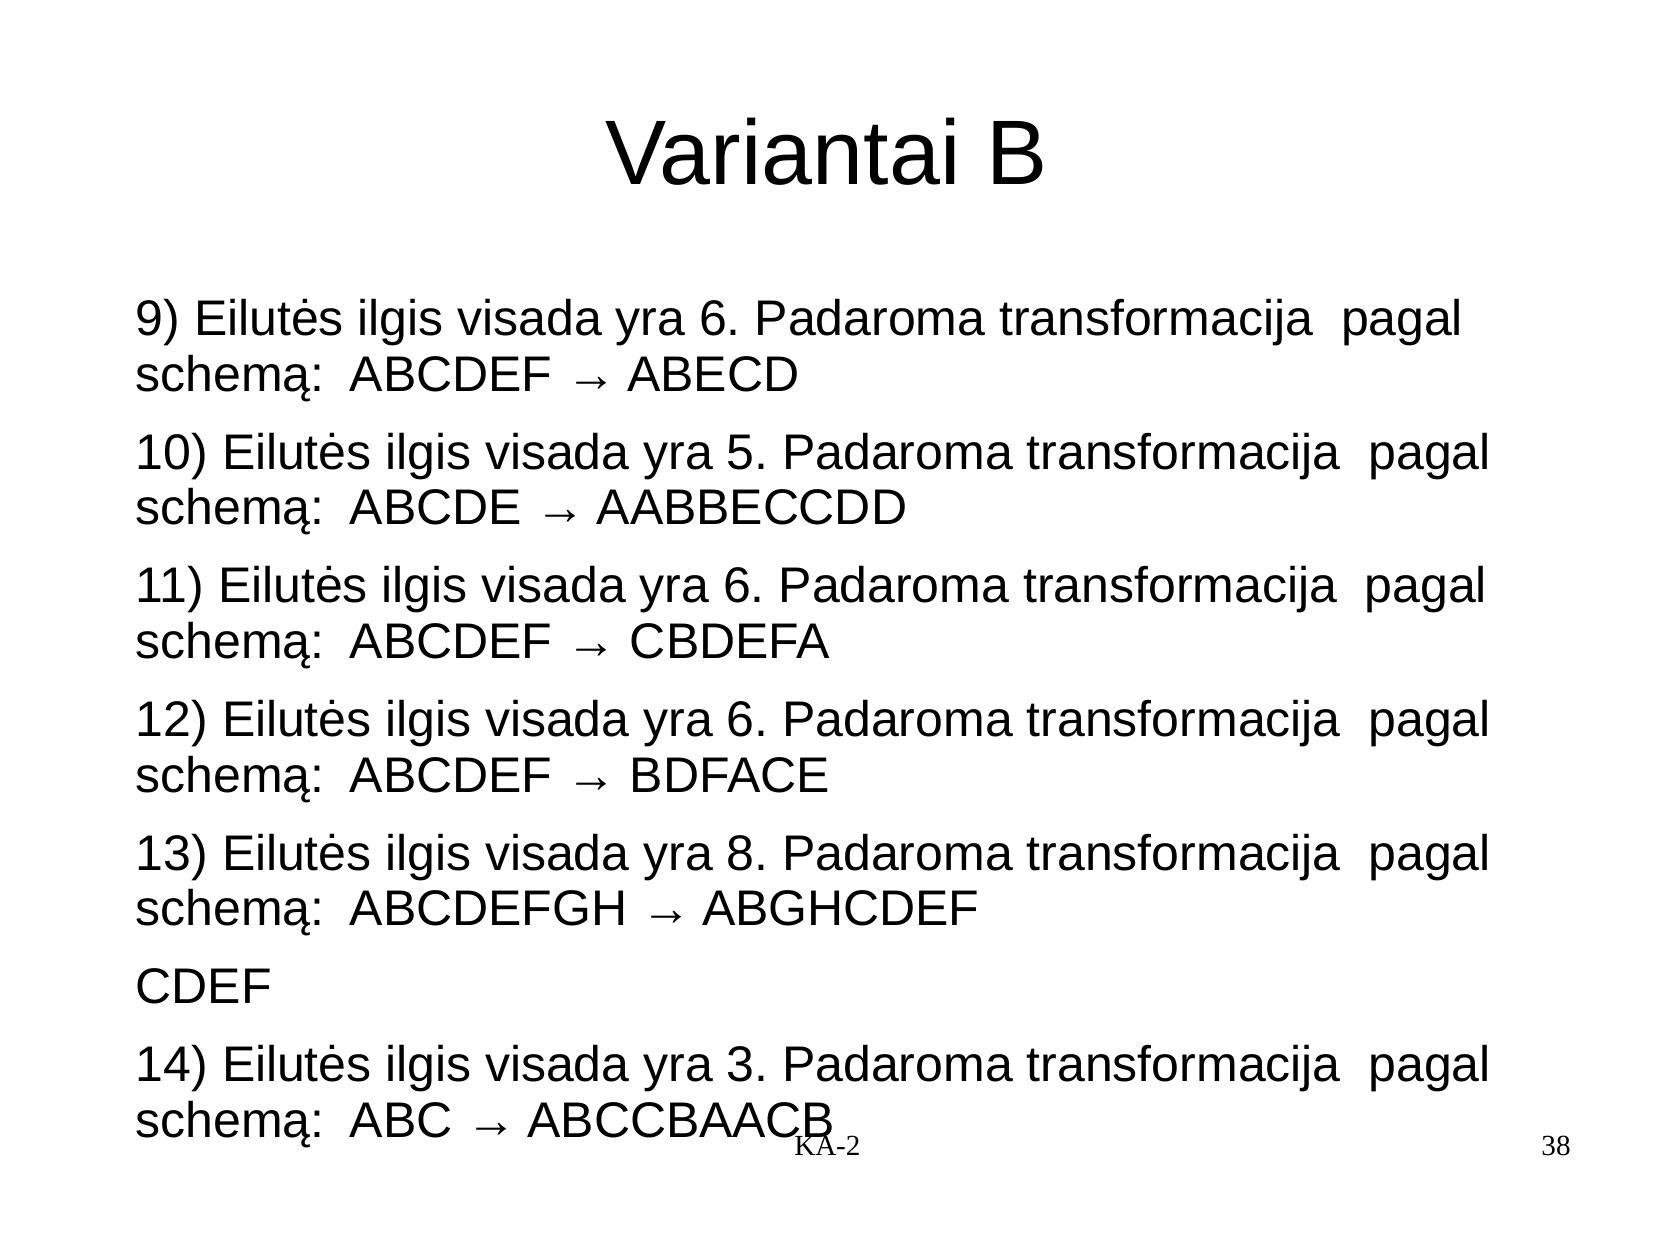

# Variantai B
9) Eilutės ilgis visada yra 6. Padaroma transformacija pagal schemą: ABCDEF → ABECD
10) Eilutės ilgis visada yra 5. Padaroma transformacija pagal schemą: ABCDE → AABBECCDD
11) Eilutės ilgis visada yra 6. Padaroma transformacija pagal schemą: ABCDEF → CBDEFA
12) Eilutės ilgis visada yra 6. Padaroma transformacija pagal schemą: ABCDEF → BDFACE
13) Eilutės ilgis visada yra 8. Padaroma transformacija pagal schemą: ABCDEFGH → ABGHCDEF
CDEF
14) Eilutės ilgis visada yra 3. Padaroma transformacija pagal schemą: ABC → ABCCBAACB
KA-2
38